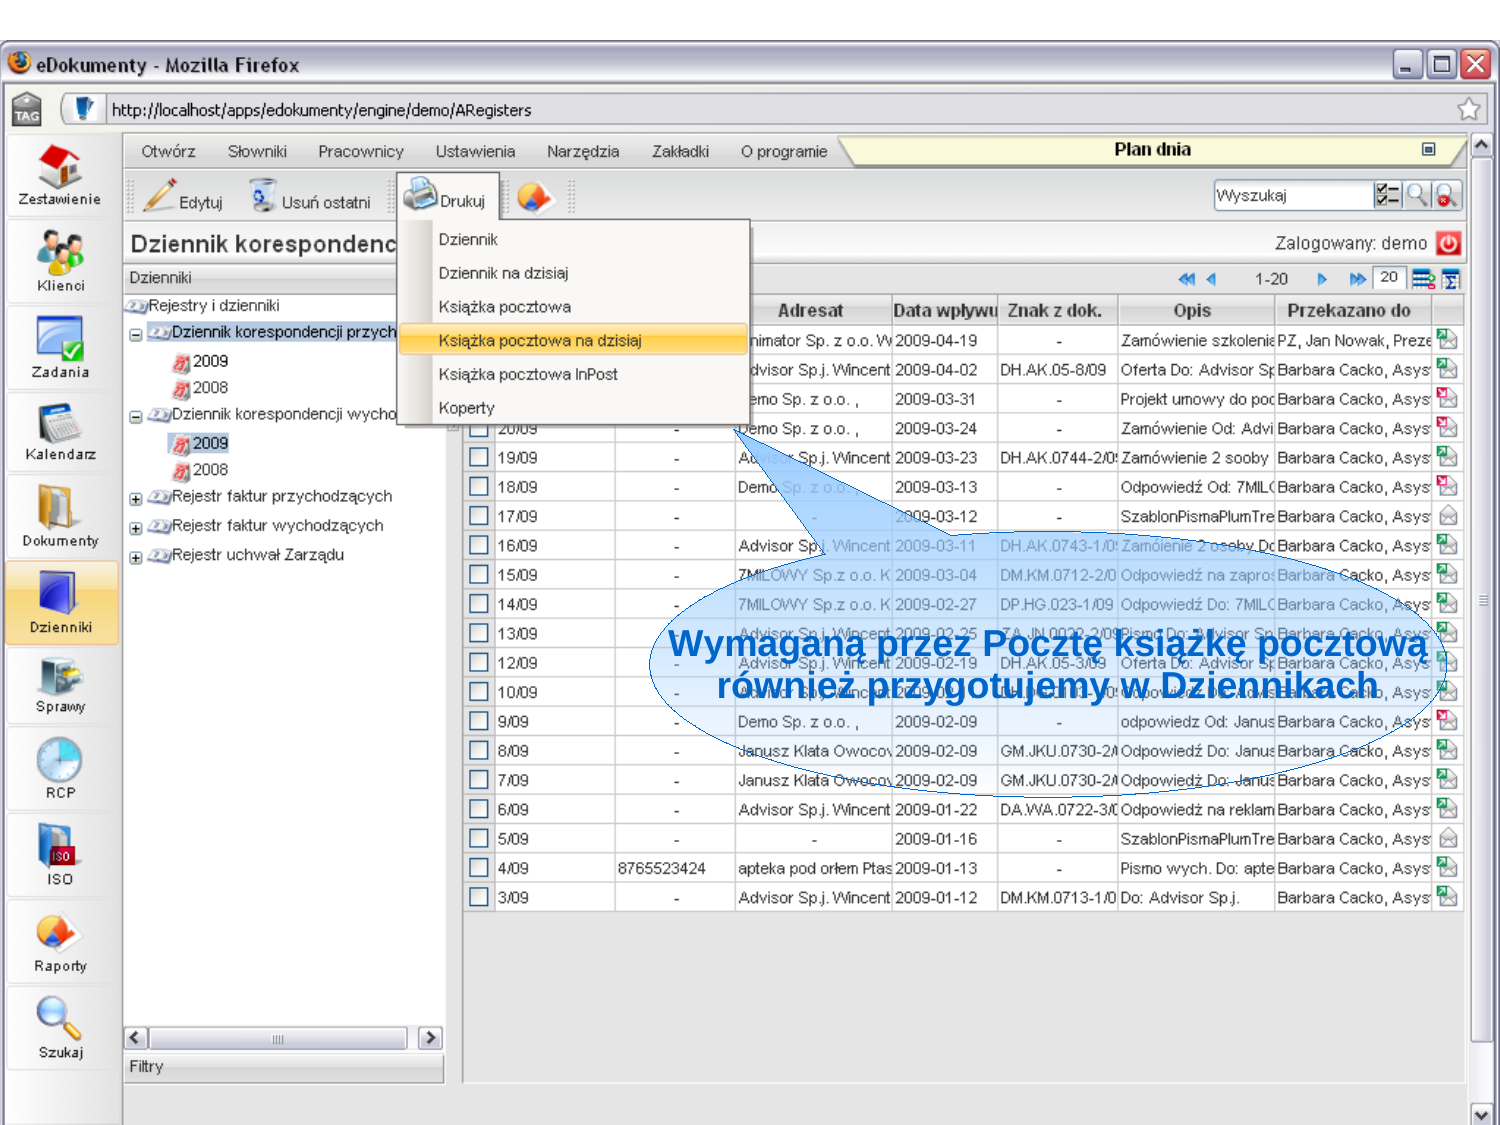

Wymaganą przez Pocztę książkę pocztową
również przygotujemy w Dziennikach